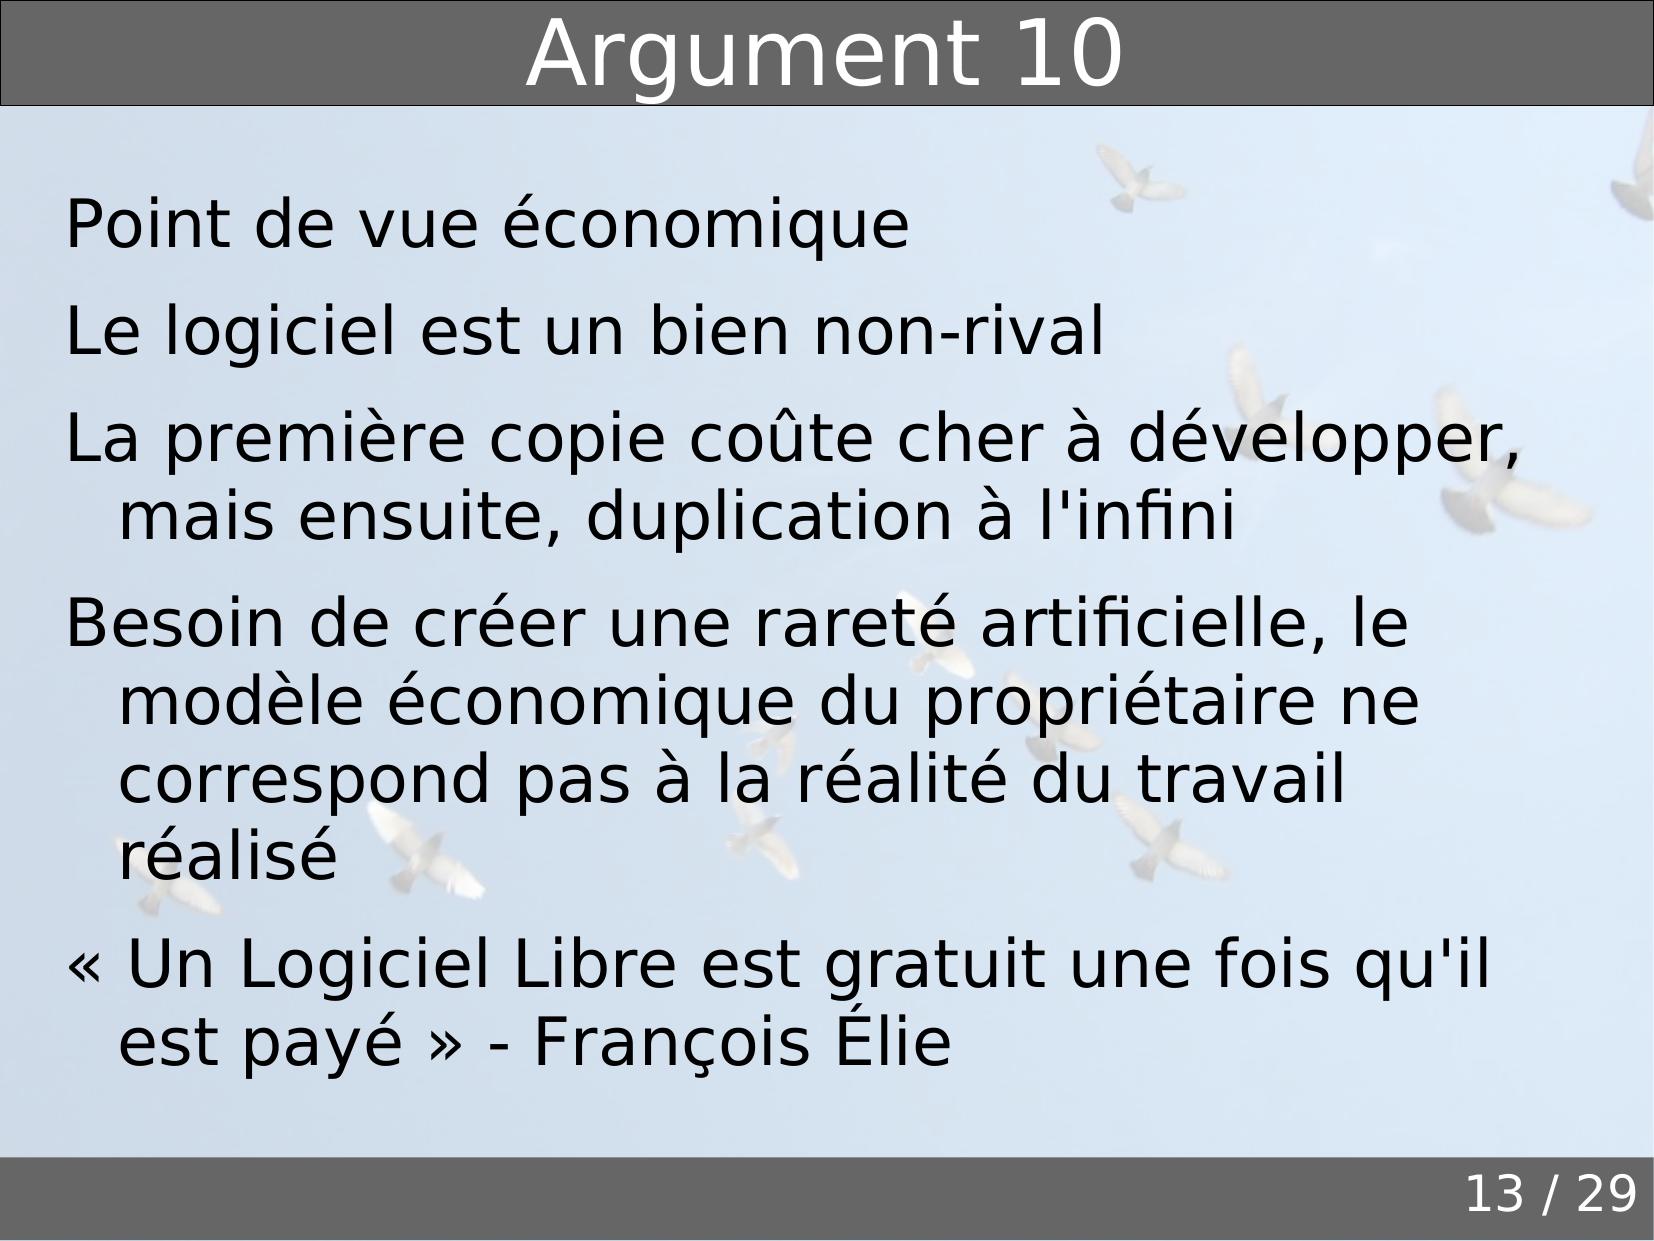

# Argument 10
Point de vue économique
Le logiciel est un bien non-rival
La première copie coûte cher à développer, mais ensuite, duplication à l'infini
Besoin de créer une rareté artificielle, le modèle économique du propriétaire ne correspond pas à la réalité du travail réalisé
« Un Logiciel Libre est gratuit une fois qu'il est payé » - François Élie